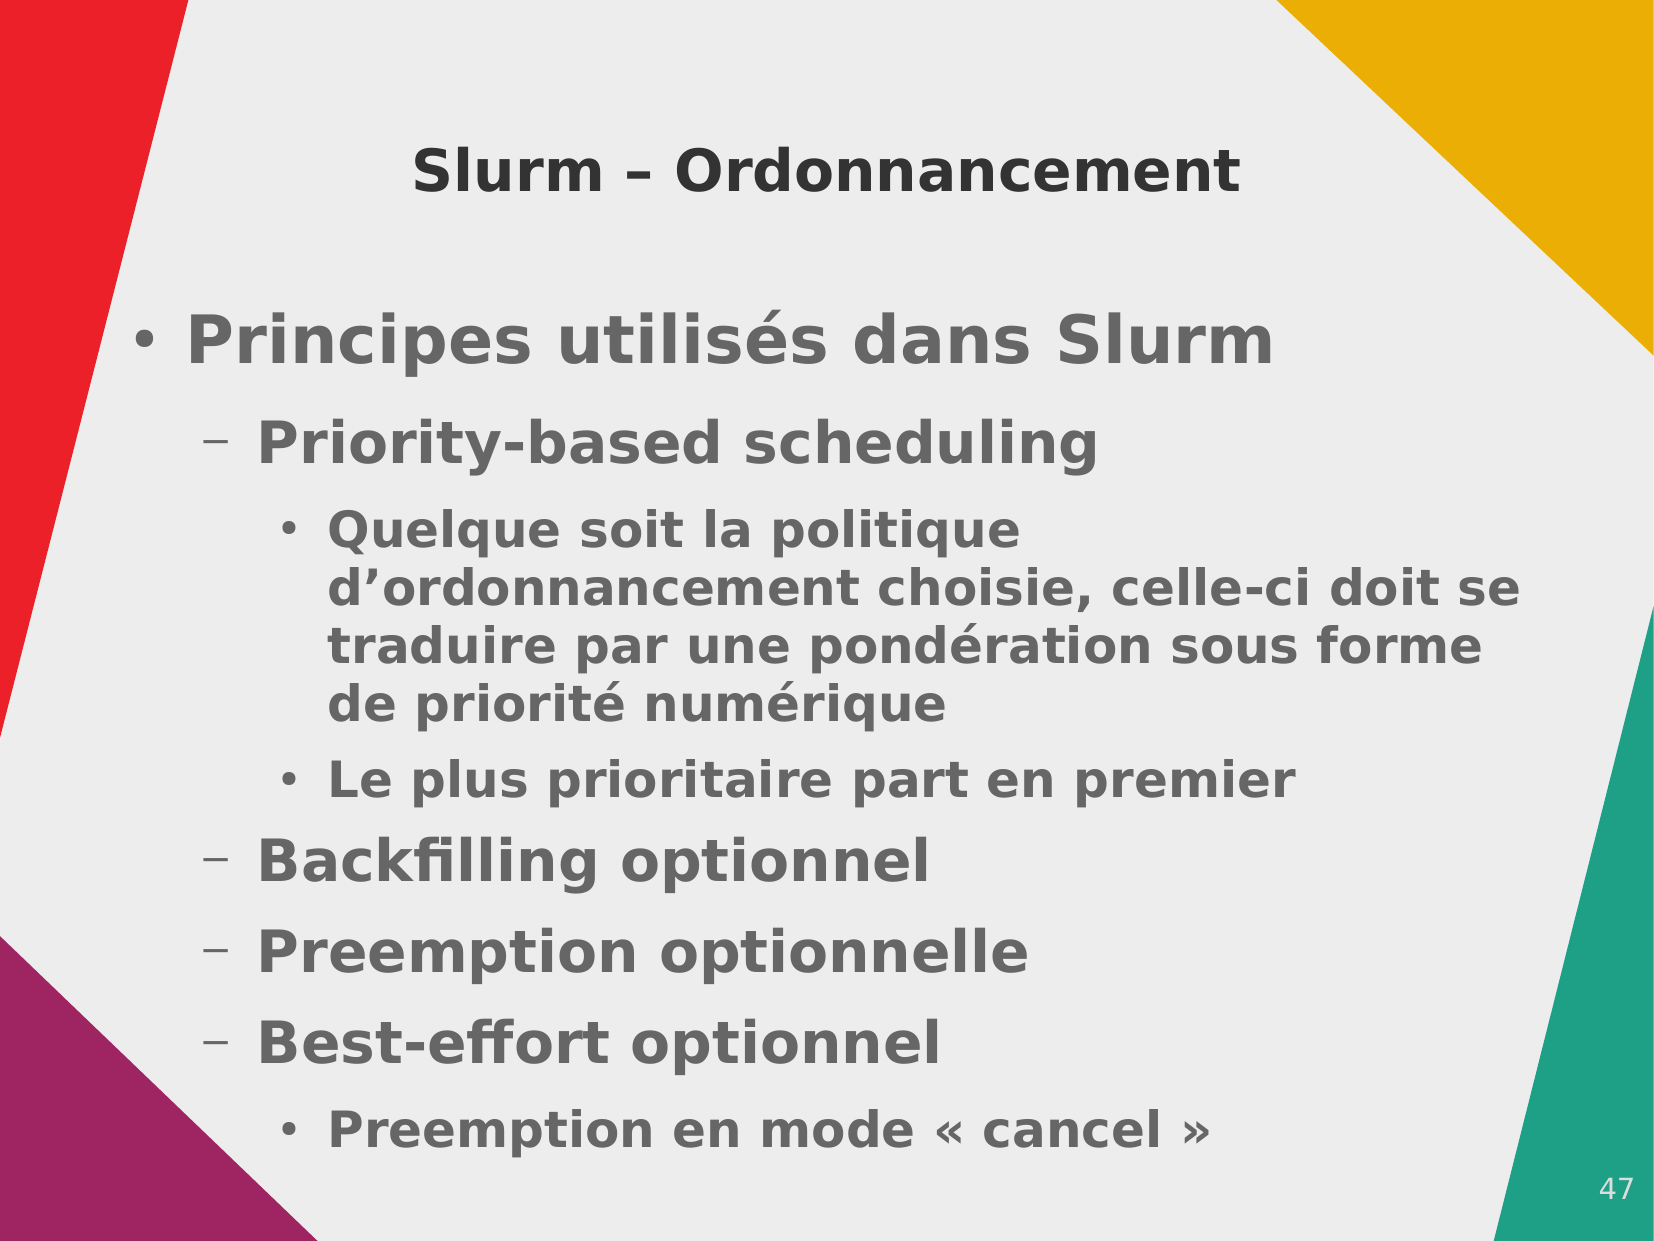

# Slurm – Ordonnancement
Principes utilisés dans Slurm
Priority-based scheduling
Quelque soit la politique d’ordonnancement choisie, celle-ci doit se traduire par une pondération sous forme de priorité numérique
Le plus prioritaire part en premier
Backfilling optionnel
Preemption optionnelle
Best-effort optionnel
Preemption en mode « cancel »
47